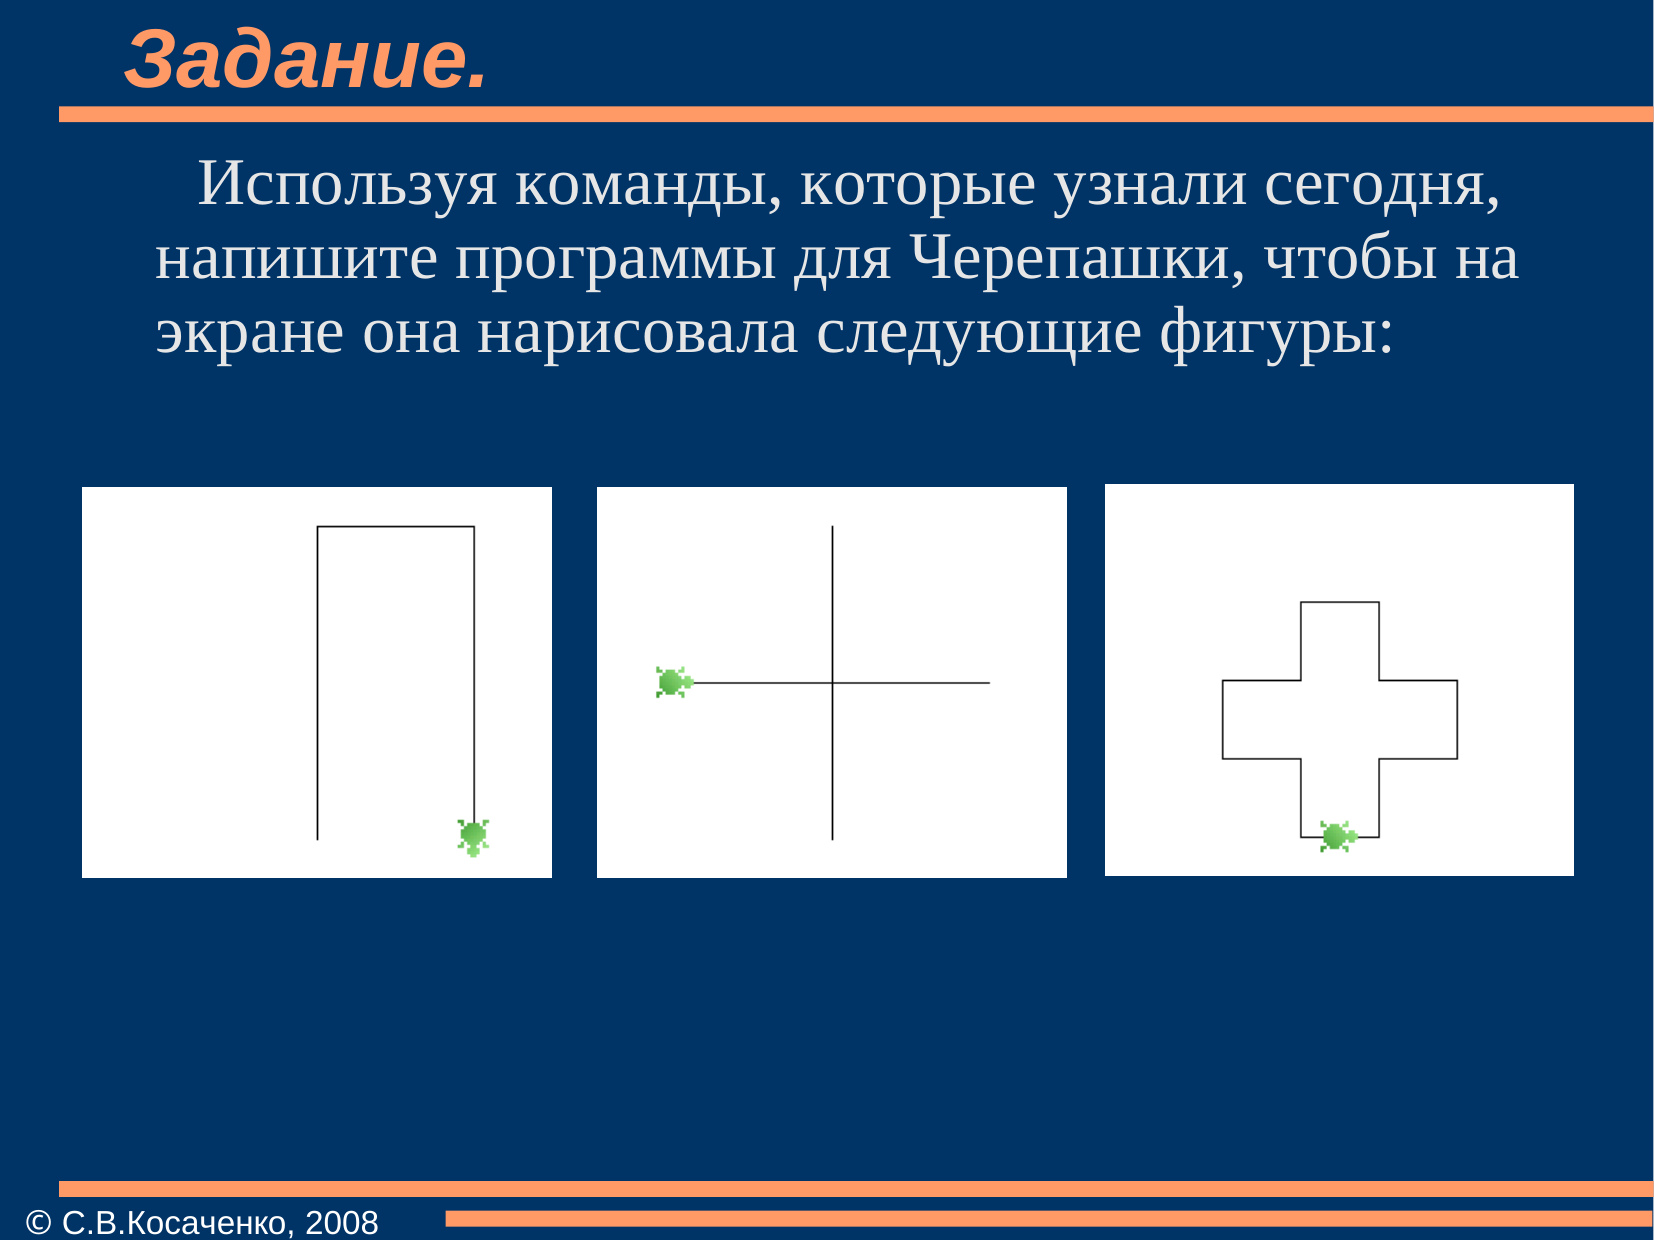

# Задание.
Используя команды, которые узнали сегодня, напишите программы для Черепашки, чтобы на экране она нарисовала следующие фигуры: